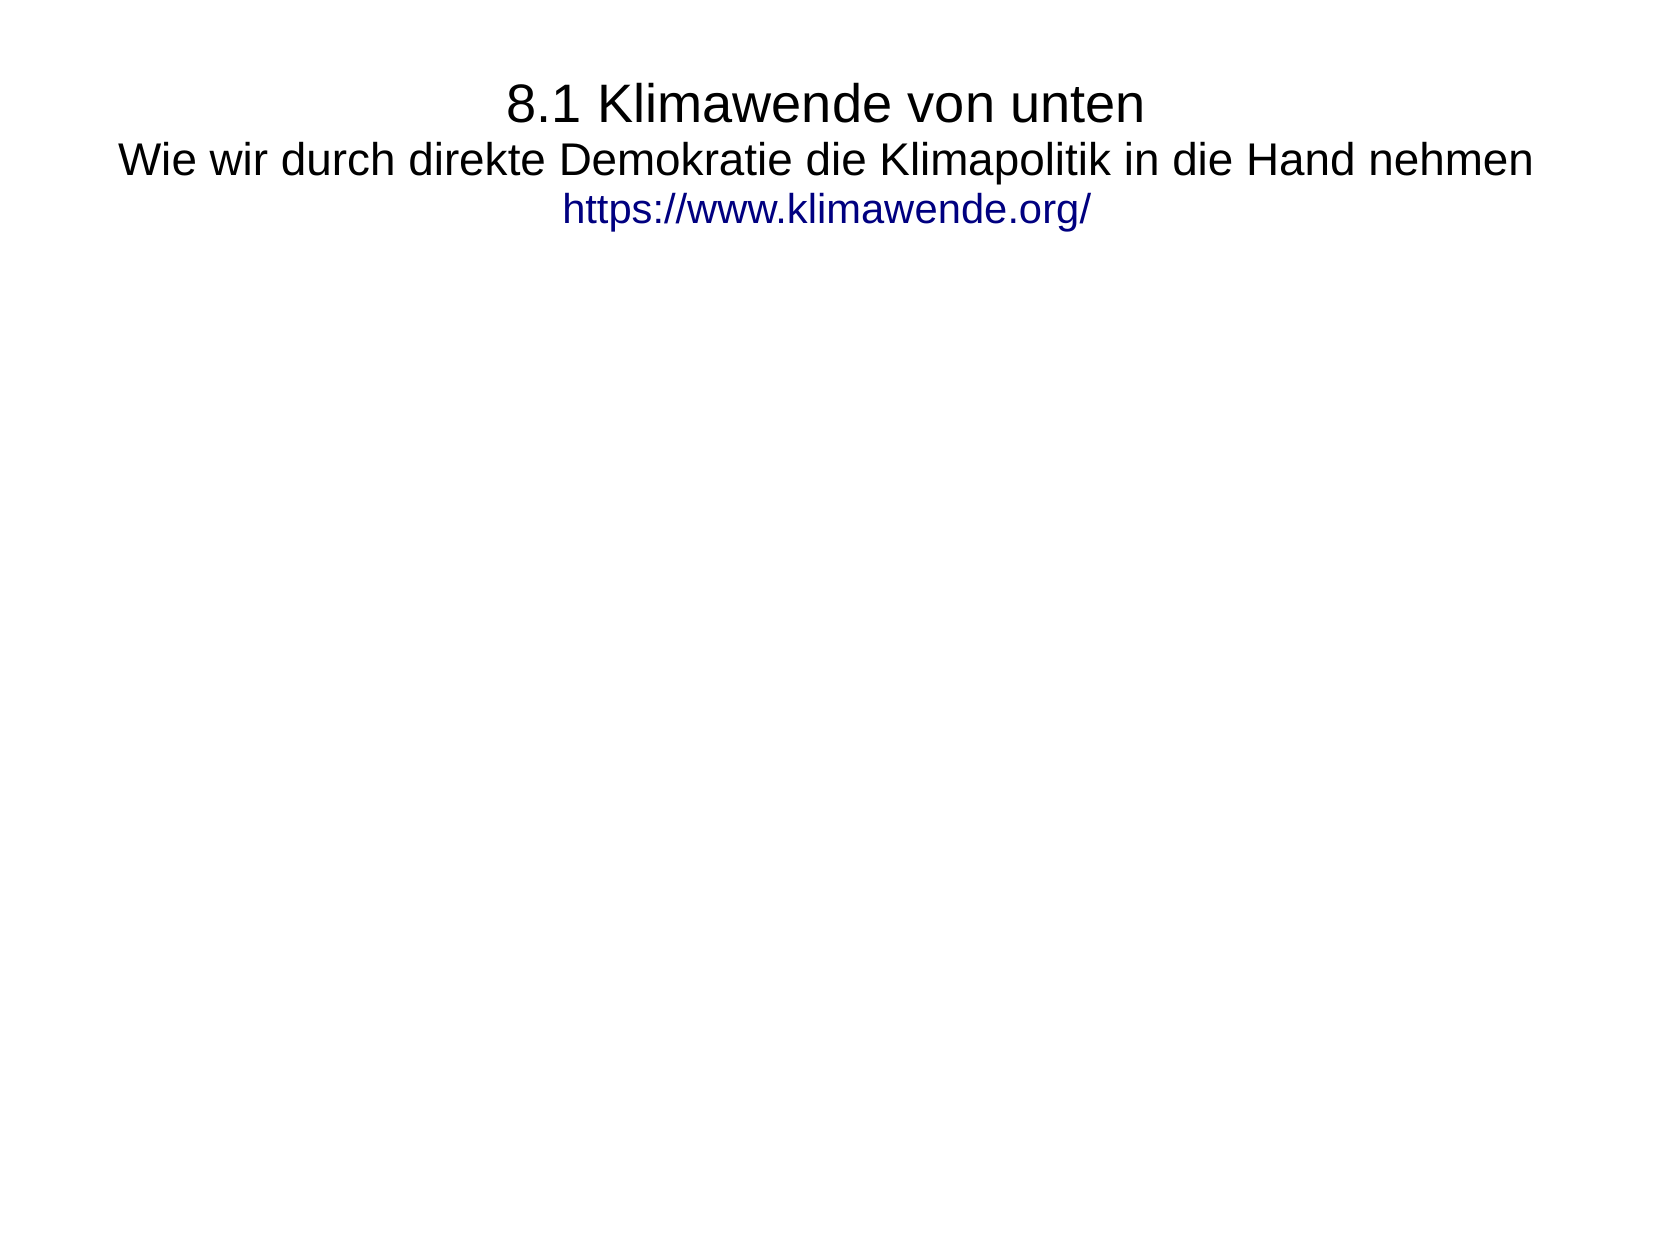

# 8.1 Klimawende von unten Wie wir durch direkte Demokratie die Klimapolitik in die Hand nehmen https://www.klimawende.org/